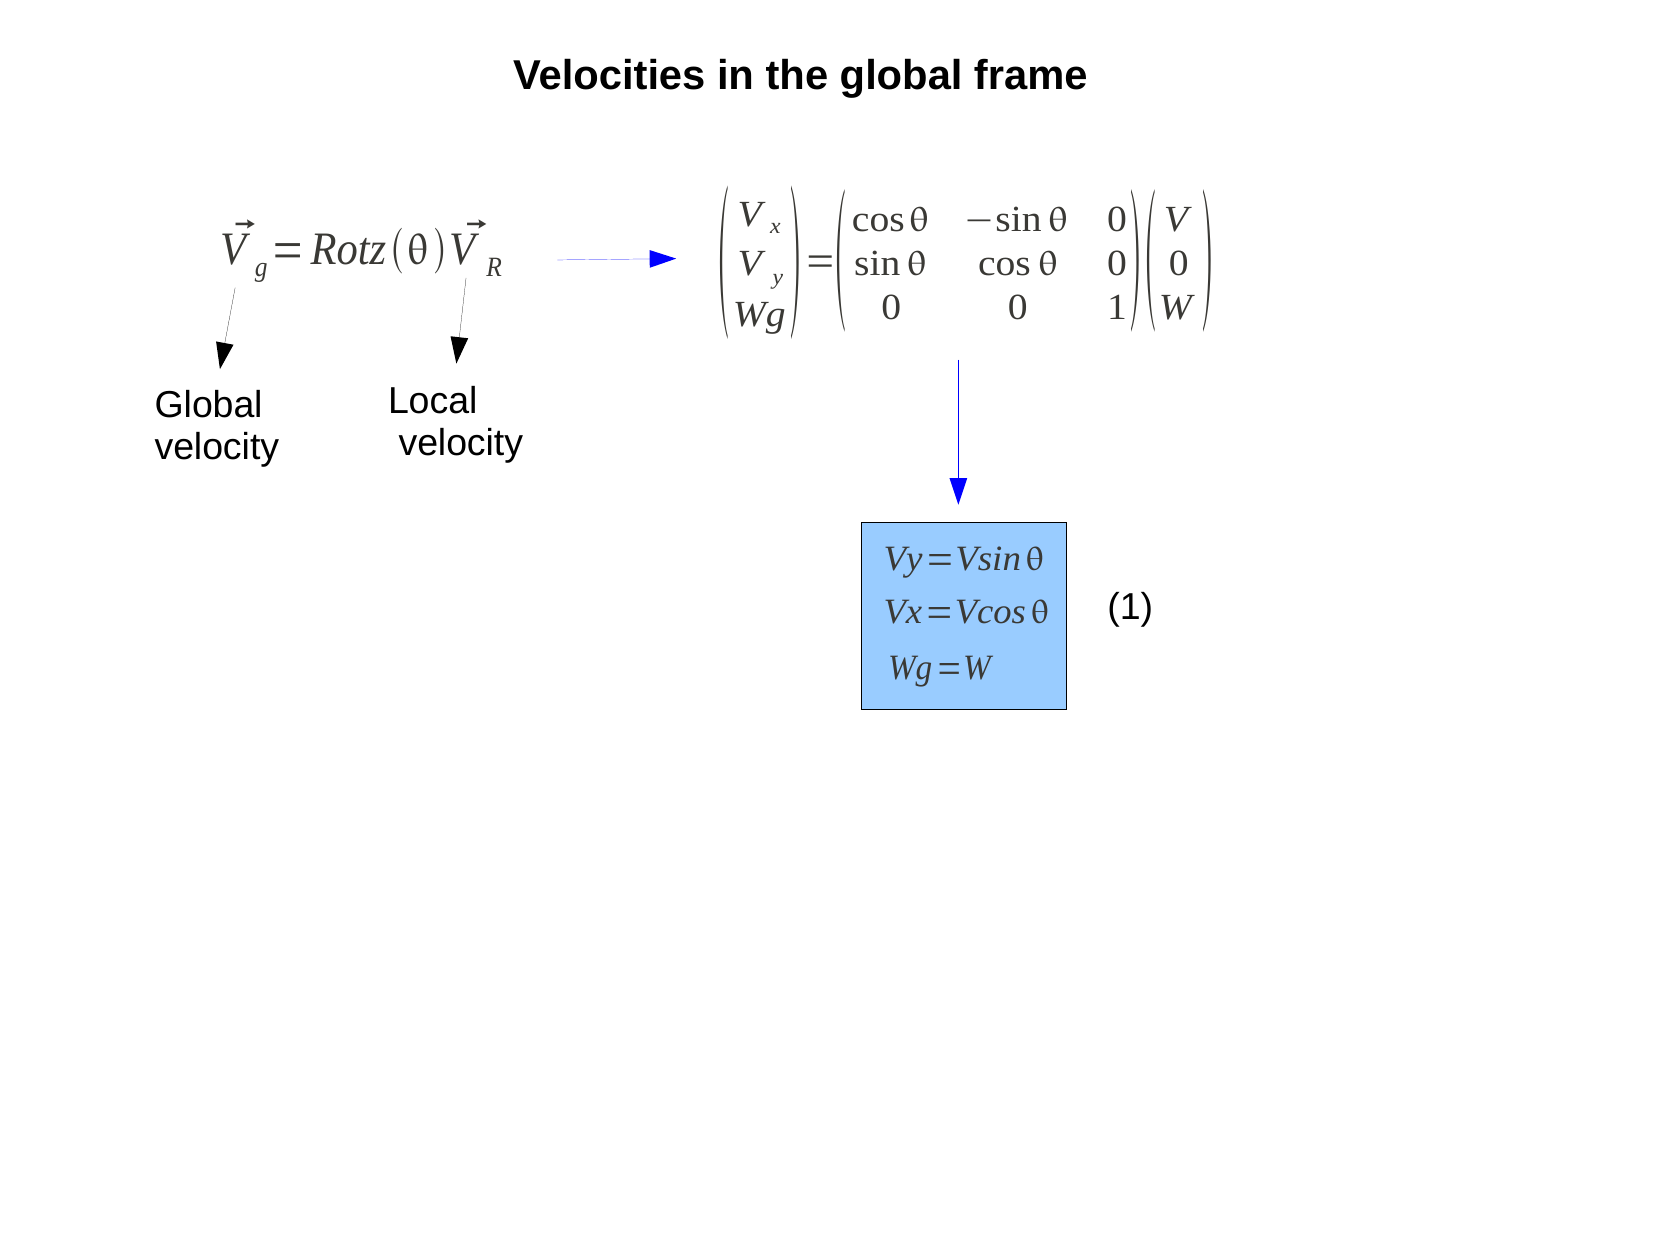

Velocities in the global frame
Local
 velocity
Global
velocity
(1)